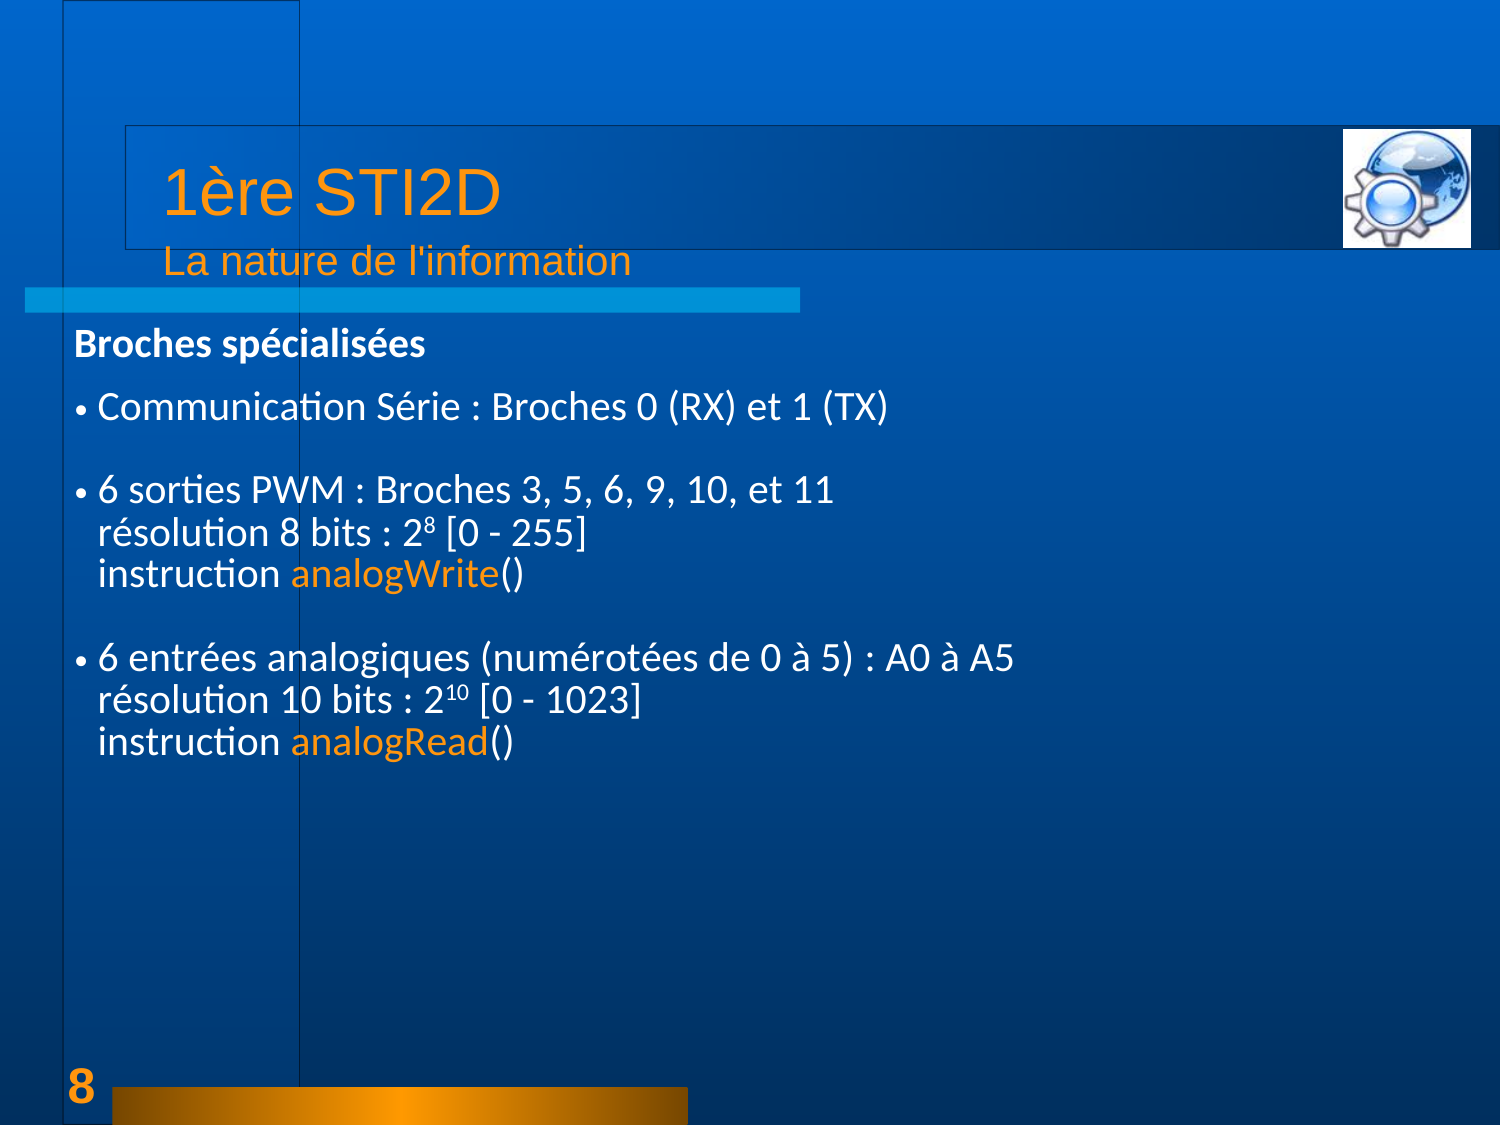

Broches spécialisées
 Communication Série : Broches 0 (RX) et 1 (TX)
 6 sorties PWM : Broches 3, 5, 6, 9, 10, et 11
 résolution 8 bits : 28 [0 - 255]
 instruction analogWrite()
 6 entrées analogiques (numérotées de 0 à 5) : A0 à A5
 résolution 10 bits : 210 [0 - 1023]
 instruction analogRead()